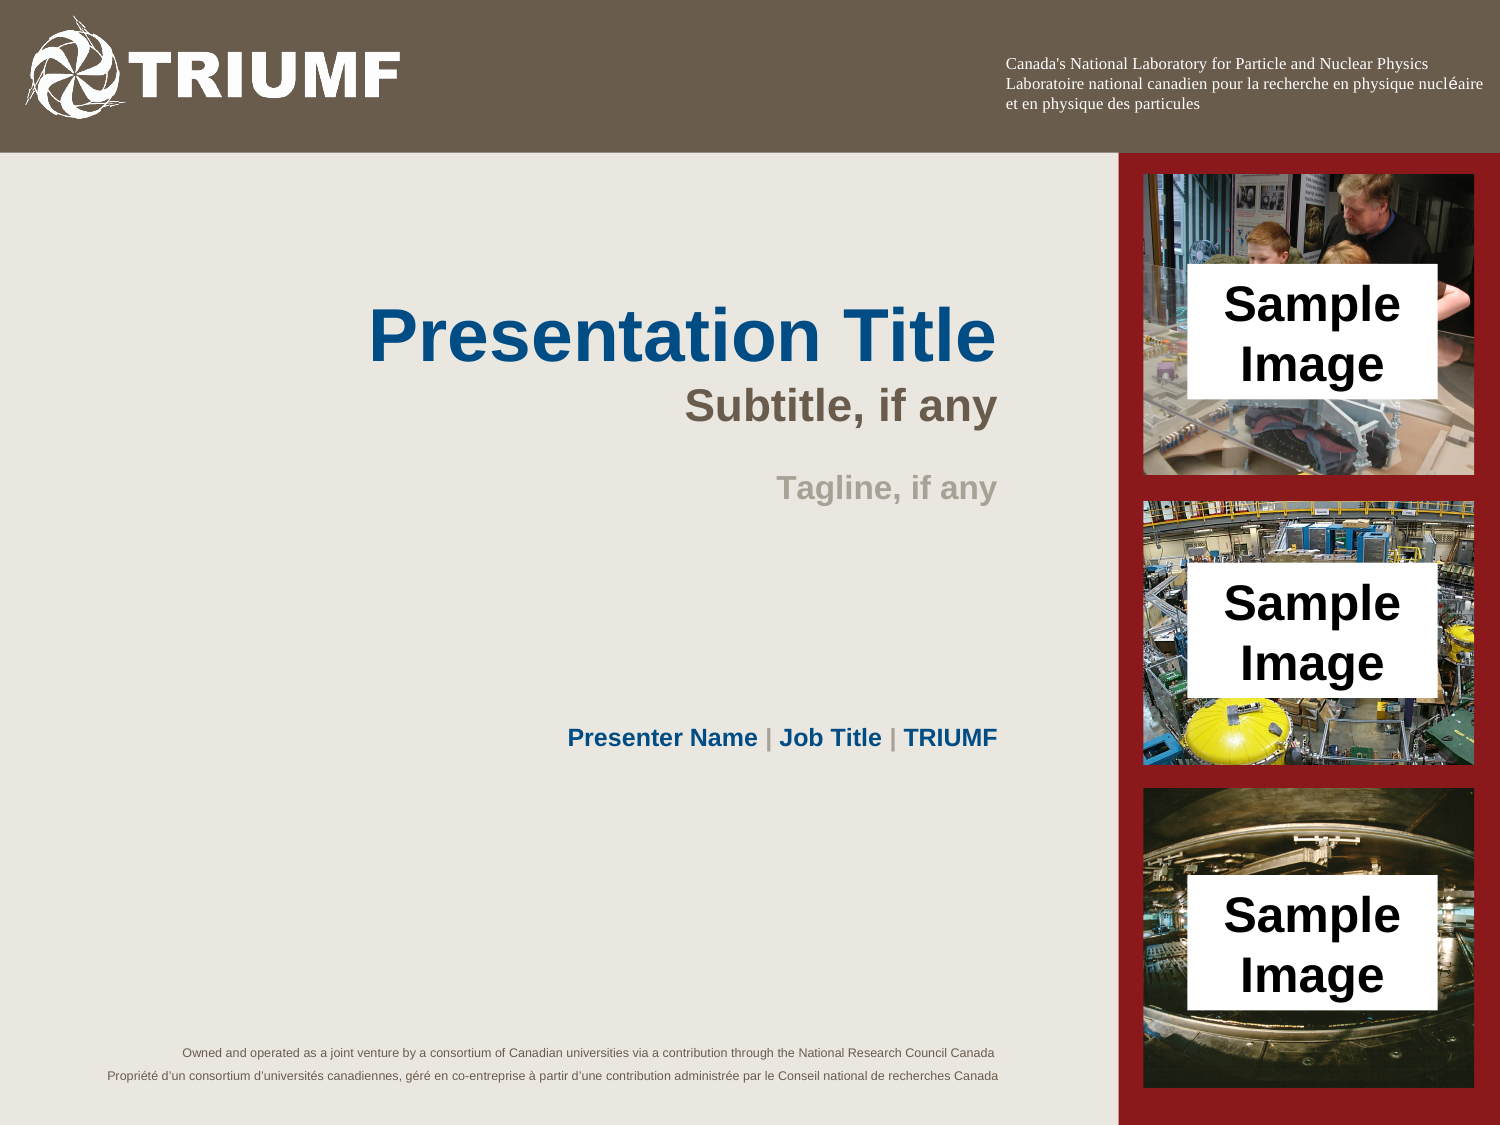

Sample
Image
Presentation Title
Subtitle, if any
Tagline, if any
Presenter Name | Job Title | TRIUMF
Sample
Image
Sample
Image